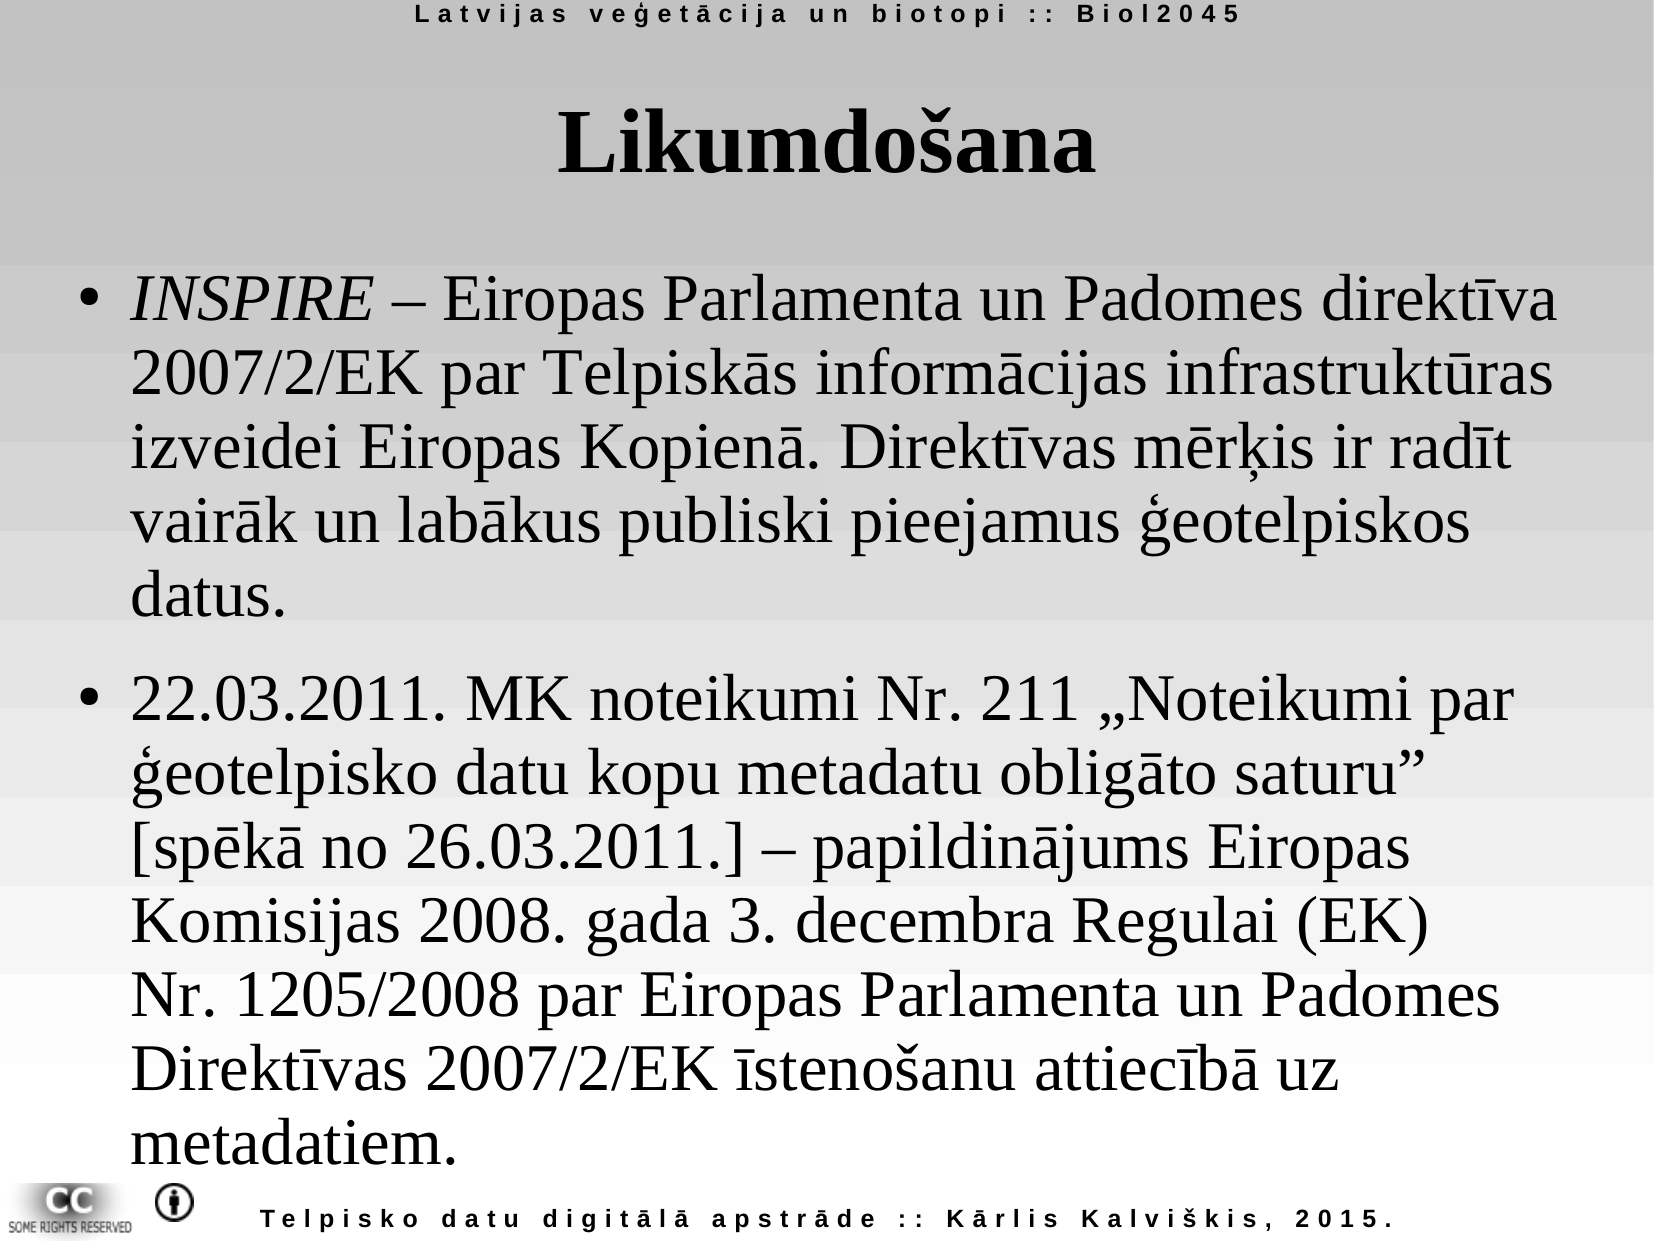

# Likumdošana
INSPIRE – Eiropas Parlamenta un Padomes direktīva 2007/2/EK par Telpiskās informācijas infrastruktūras izveidei Eiropas Kopienā. Direktīvas mērķis ir radīt vairāk un labākus publiski pieejamus ģeotelpiskos datus.
22.03.2011. MK noteikumi Nr. 211 „Noteikumi par ģeotelpisko datu kopu metadatu obligāto saturu” [spēkā no 26.03.2011.] – papildinājums Eiropas Komisijas 2008. gada 3. decembra Regulai (EK) Nr. 1205/2008 par Eiropas Parlamenta un Padomes Direktīvas 2007/2/EK īstenošanu attiecībā uz metadatiem.